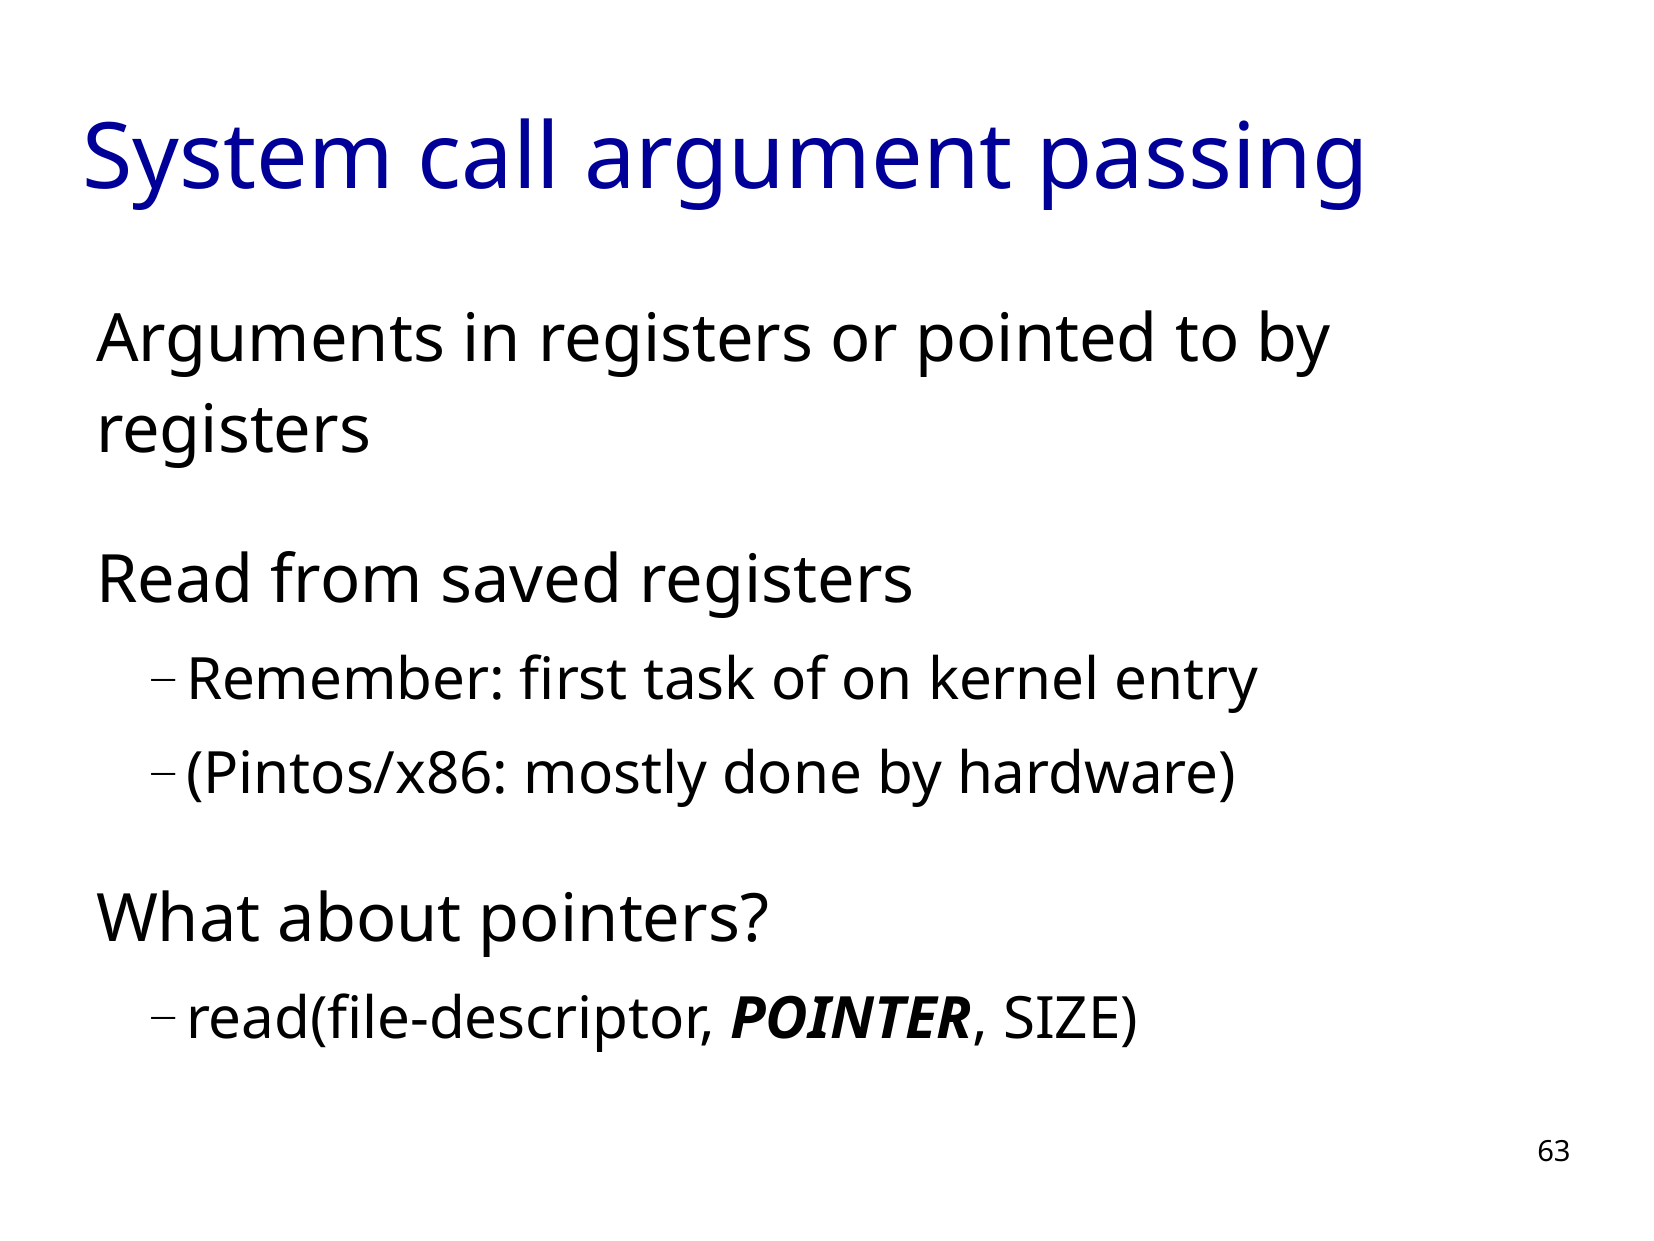

# System call argument passing
Arguments in registers or pointed to by registers
Read from saved registers
Remember: first task of on kernel entry
(Pintos/x86: mostly done by hardware)
What about pointers?
read(file-descriptor, POINTER, SIZE)
63